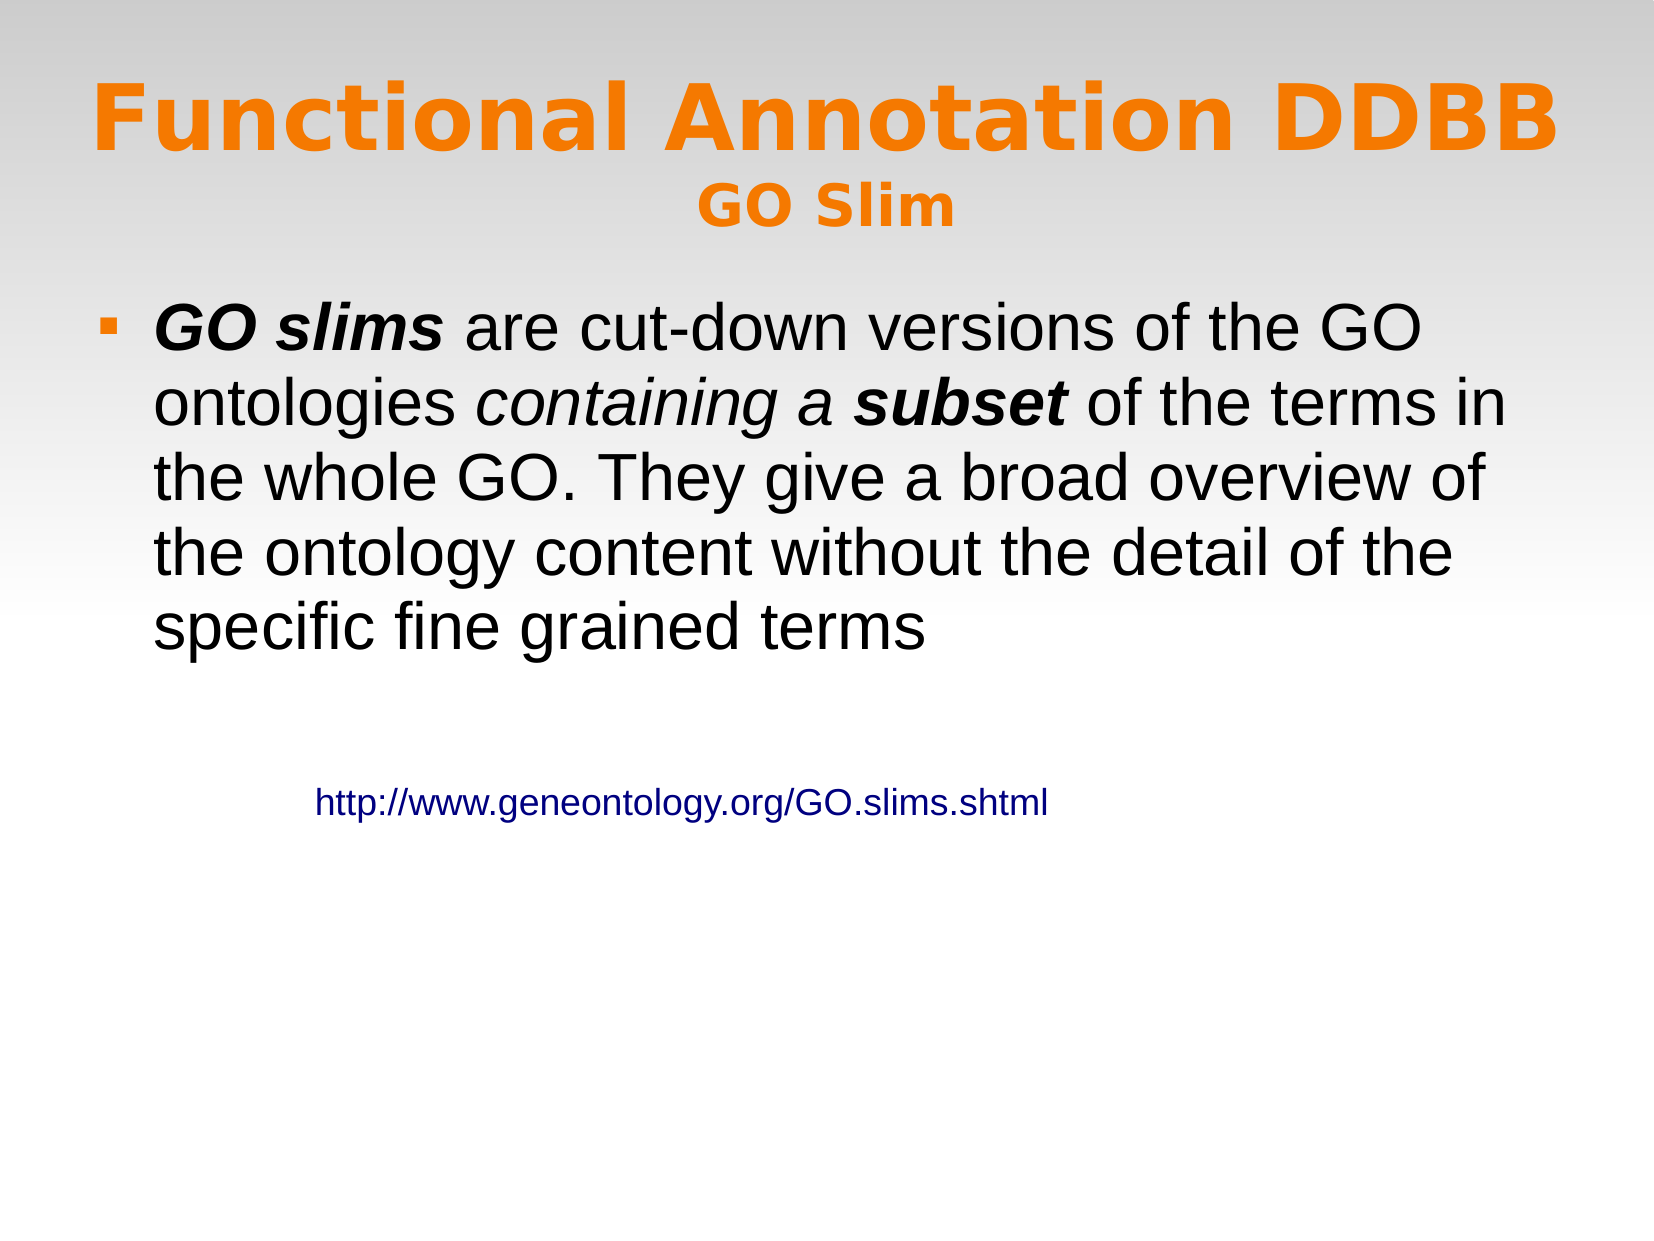

# Functional Annotation DDBB GO Slim
GO slims are cut-down versions of the GO ontologies containing a subset of the terms in the whole GO. They give a broad overview of the ontology content without the detail of the specific fine grained terms
http://www.geneontology.org/GO.slims.shtml